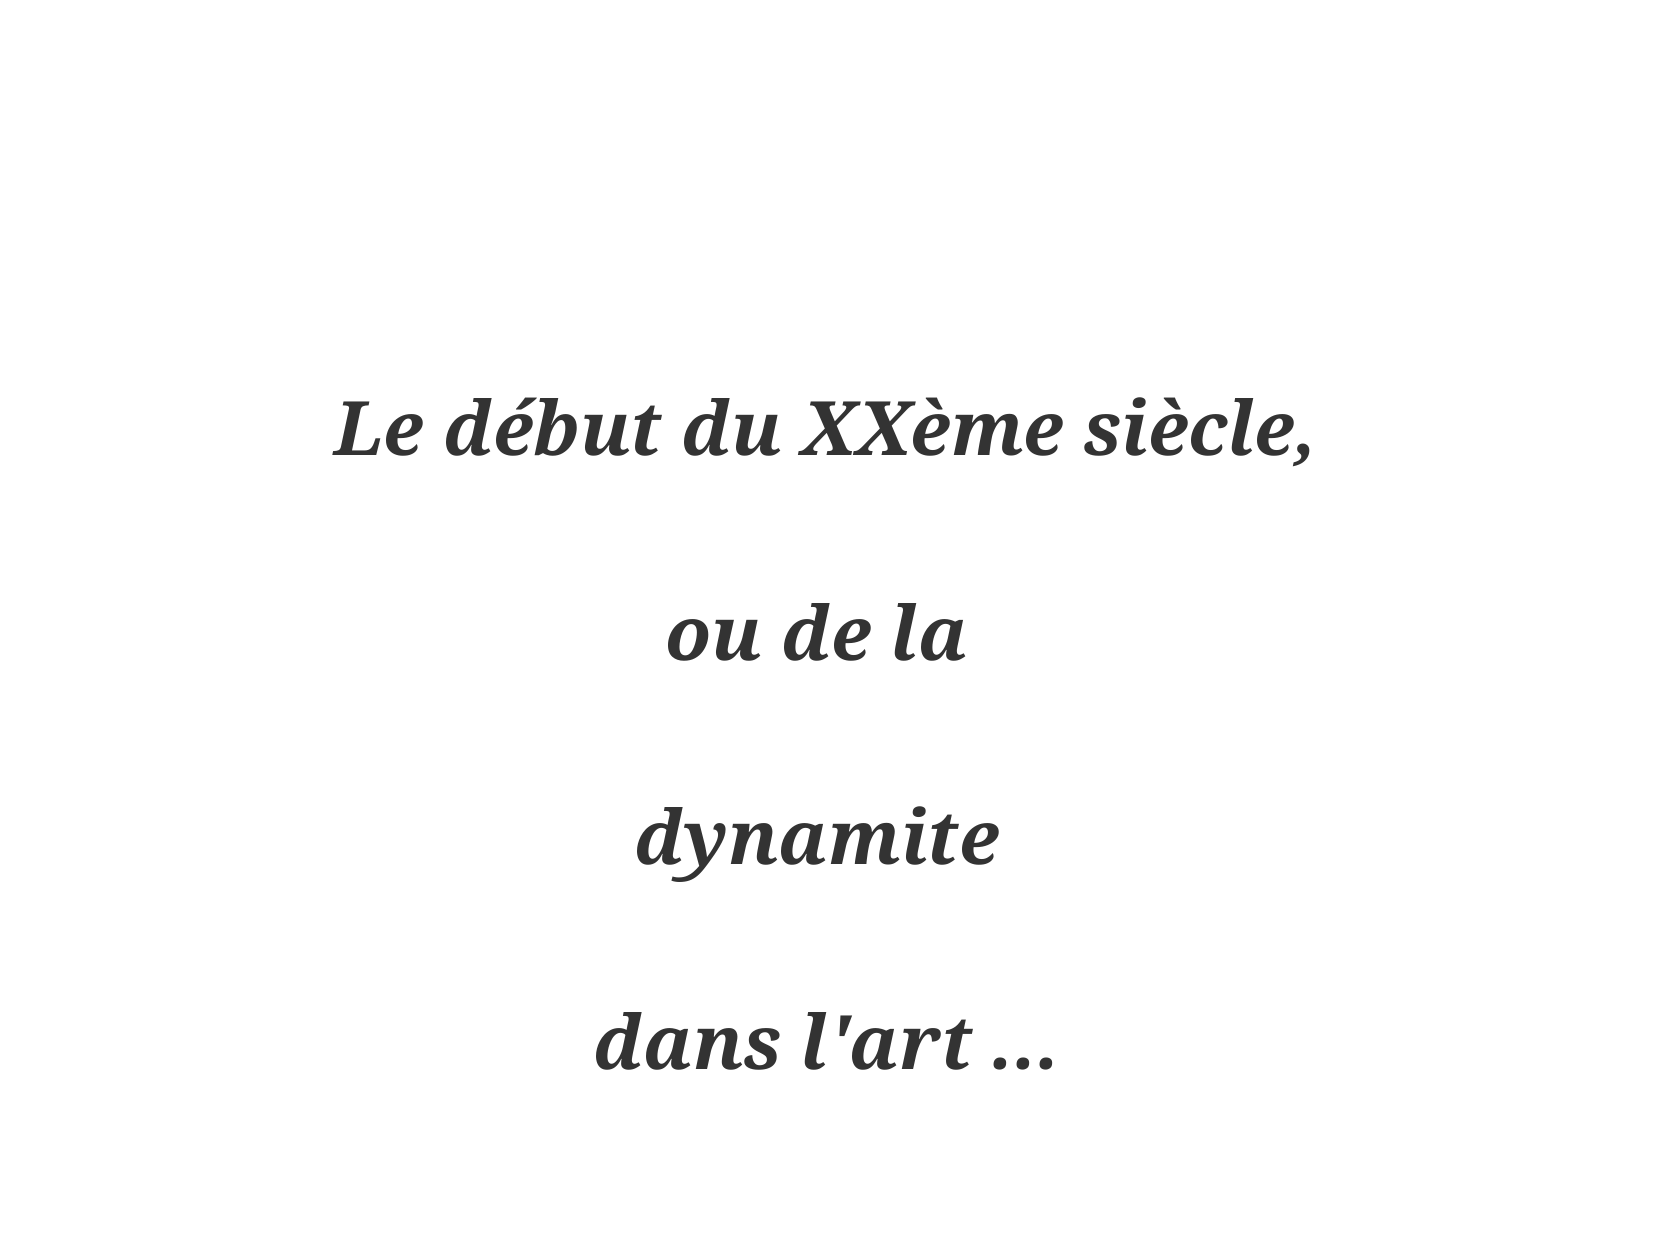

Le début du XXème siècle,
ou de la
dynamite
dans l'art ...